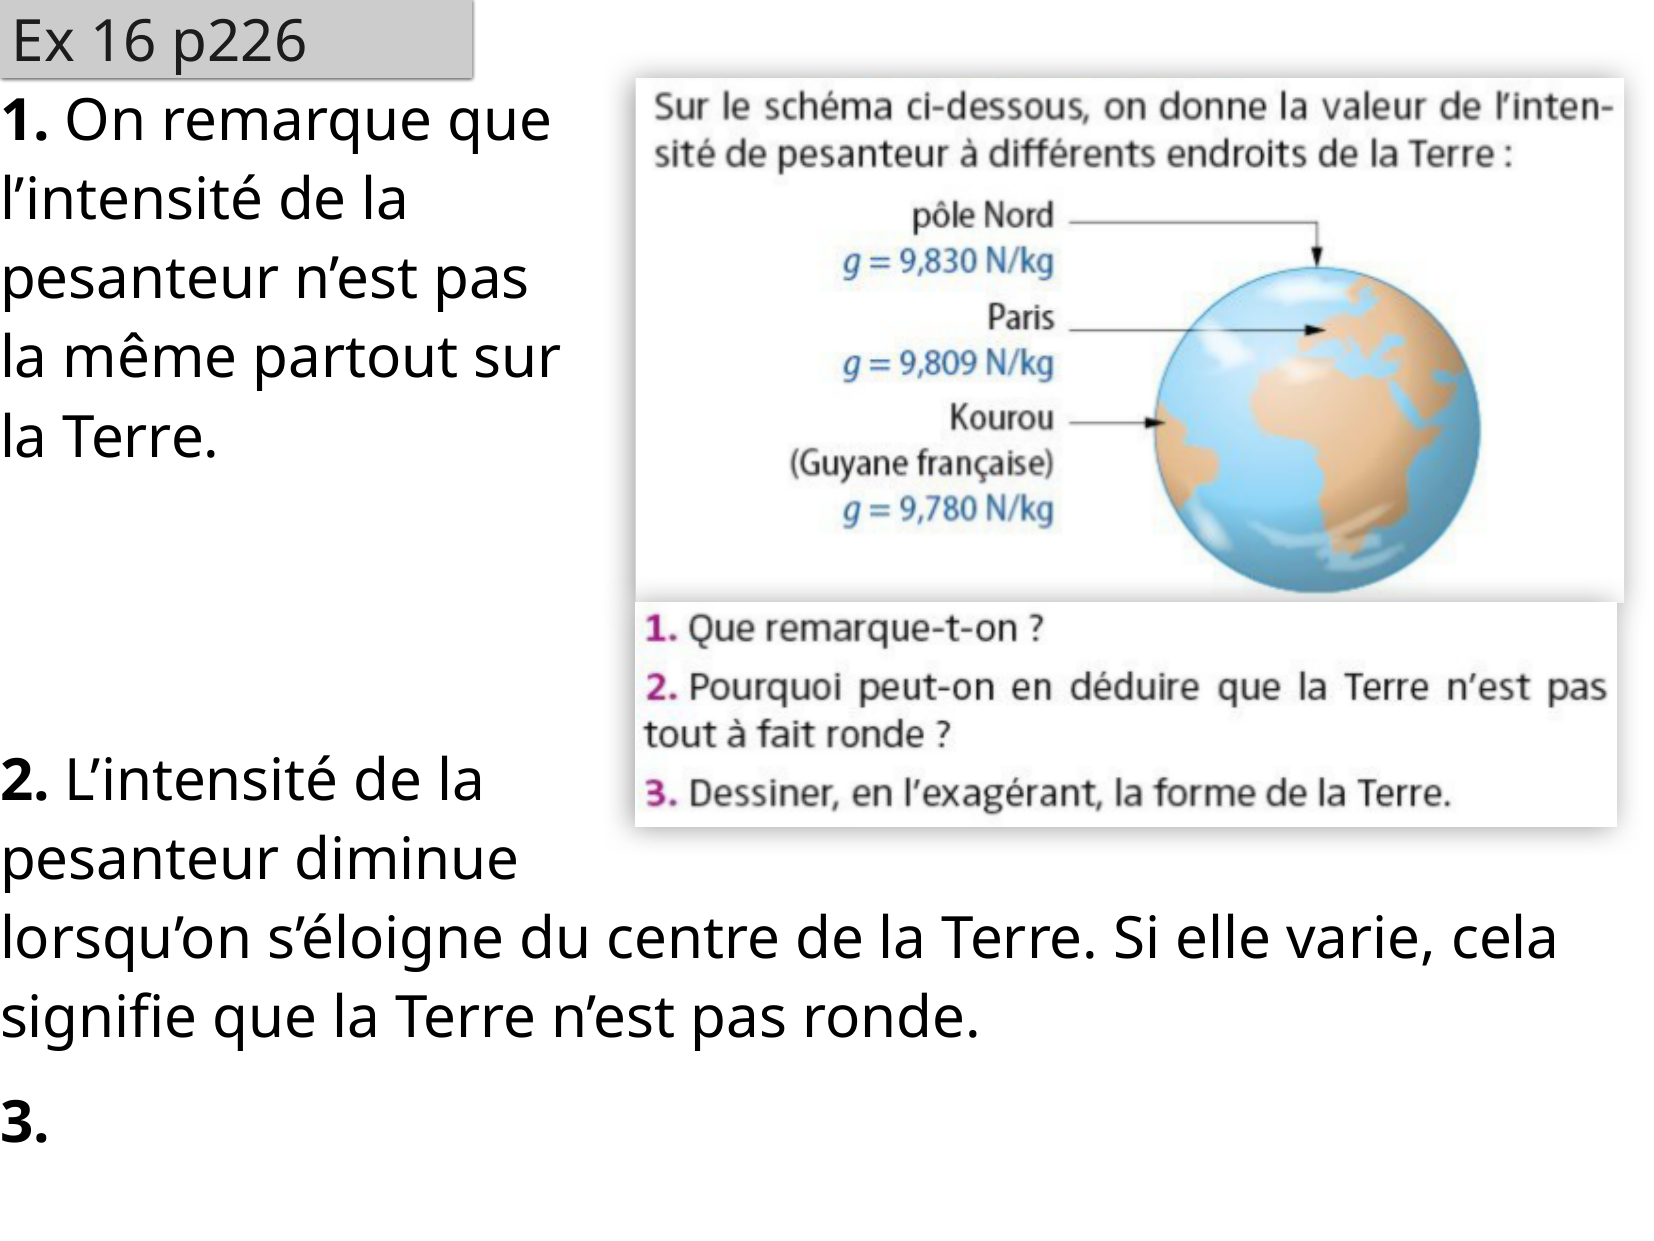

# Ex 16 p226
1. On remarque que
l’intensité de la
pesanteur n’est pas
la même partout sur
la Terre.
2. L’intensité de la
pesanteur diminue
lorsqu’on s’éloigne du centre de la Terre. Si elle varie, cela signifie que la Terre n’est pas ronde.
3.